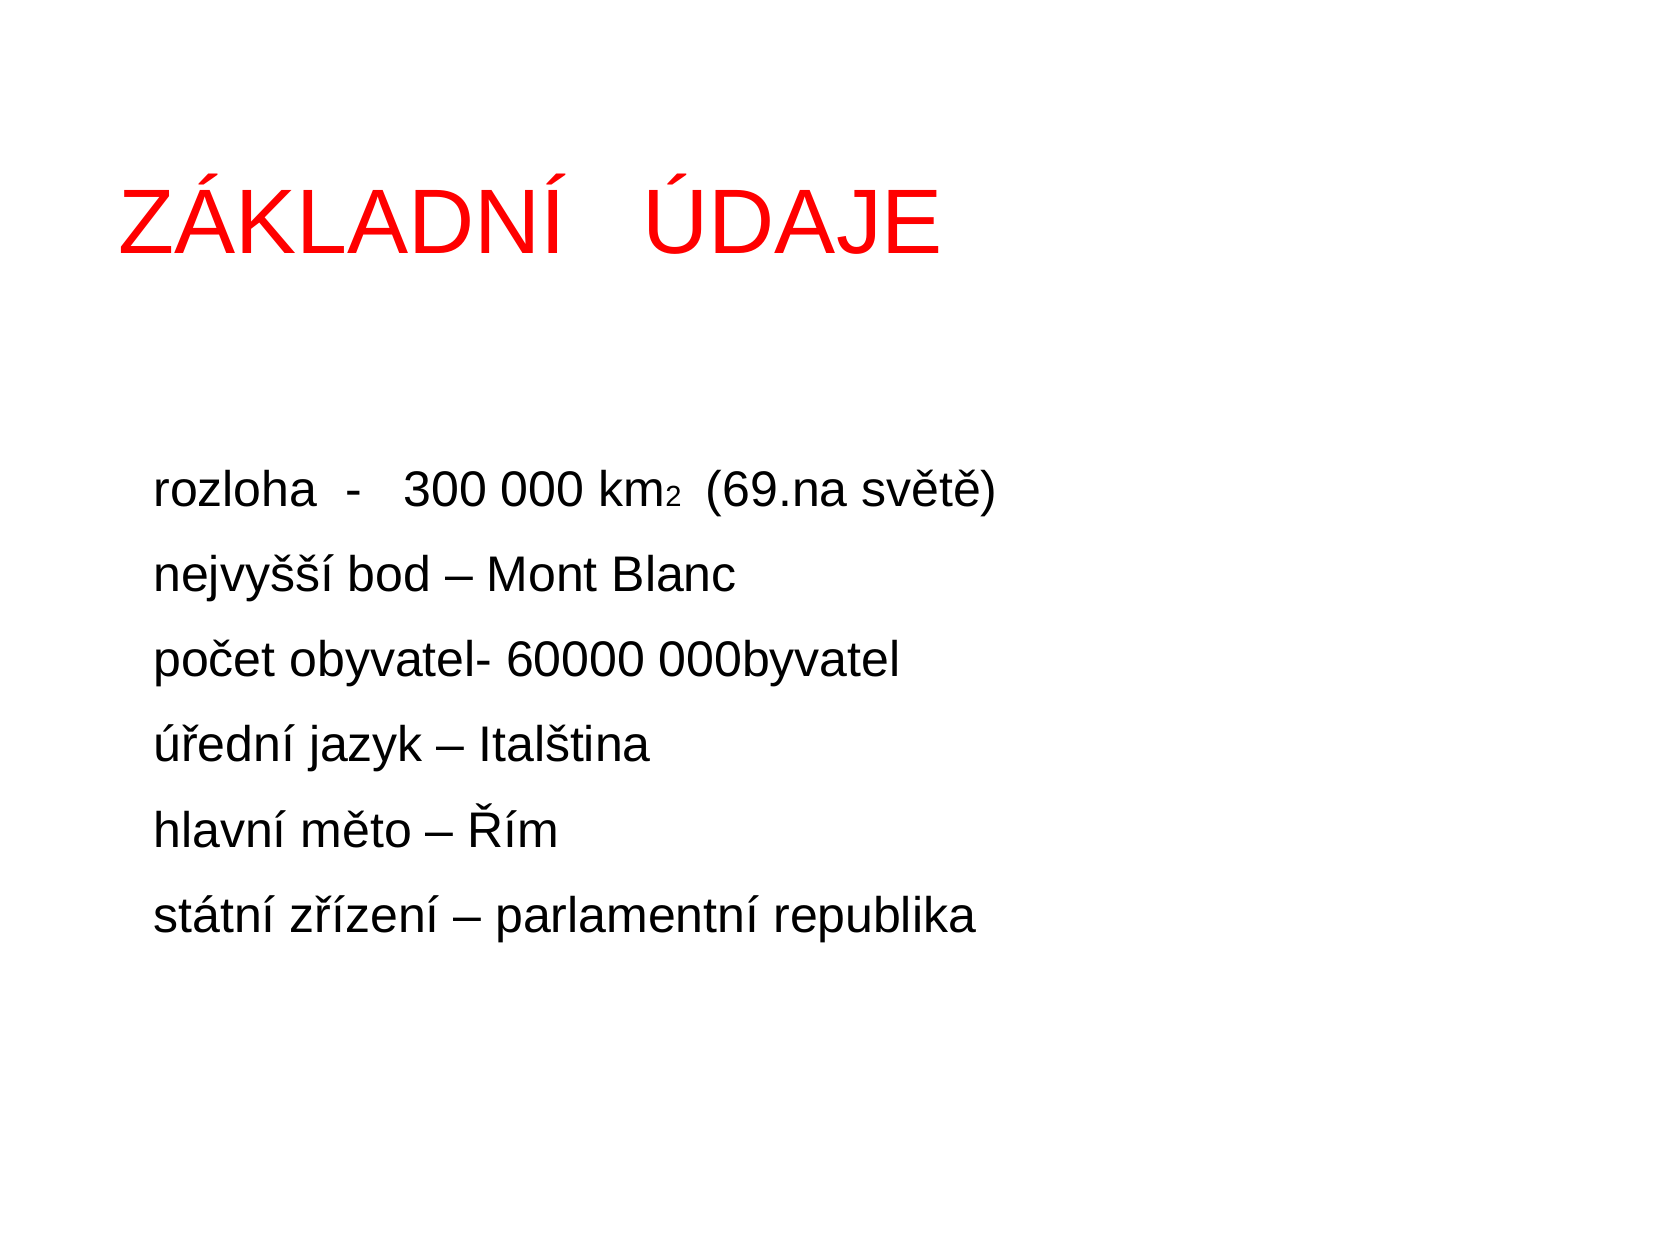

# ZÁKLADNÍ ÚDAJE
rozloha - 300 000 km2 (69.na světě)
nejvyšší bod – Mont Blanc
počet obyvatel- 60000 000byvatel
úřední jazyk – Italština
hlavní měto – Řím
státní zřízení – parlamentní republika